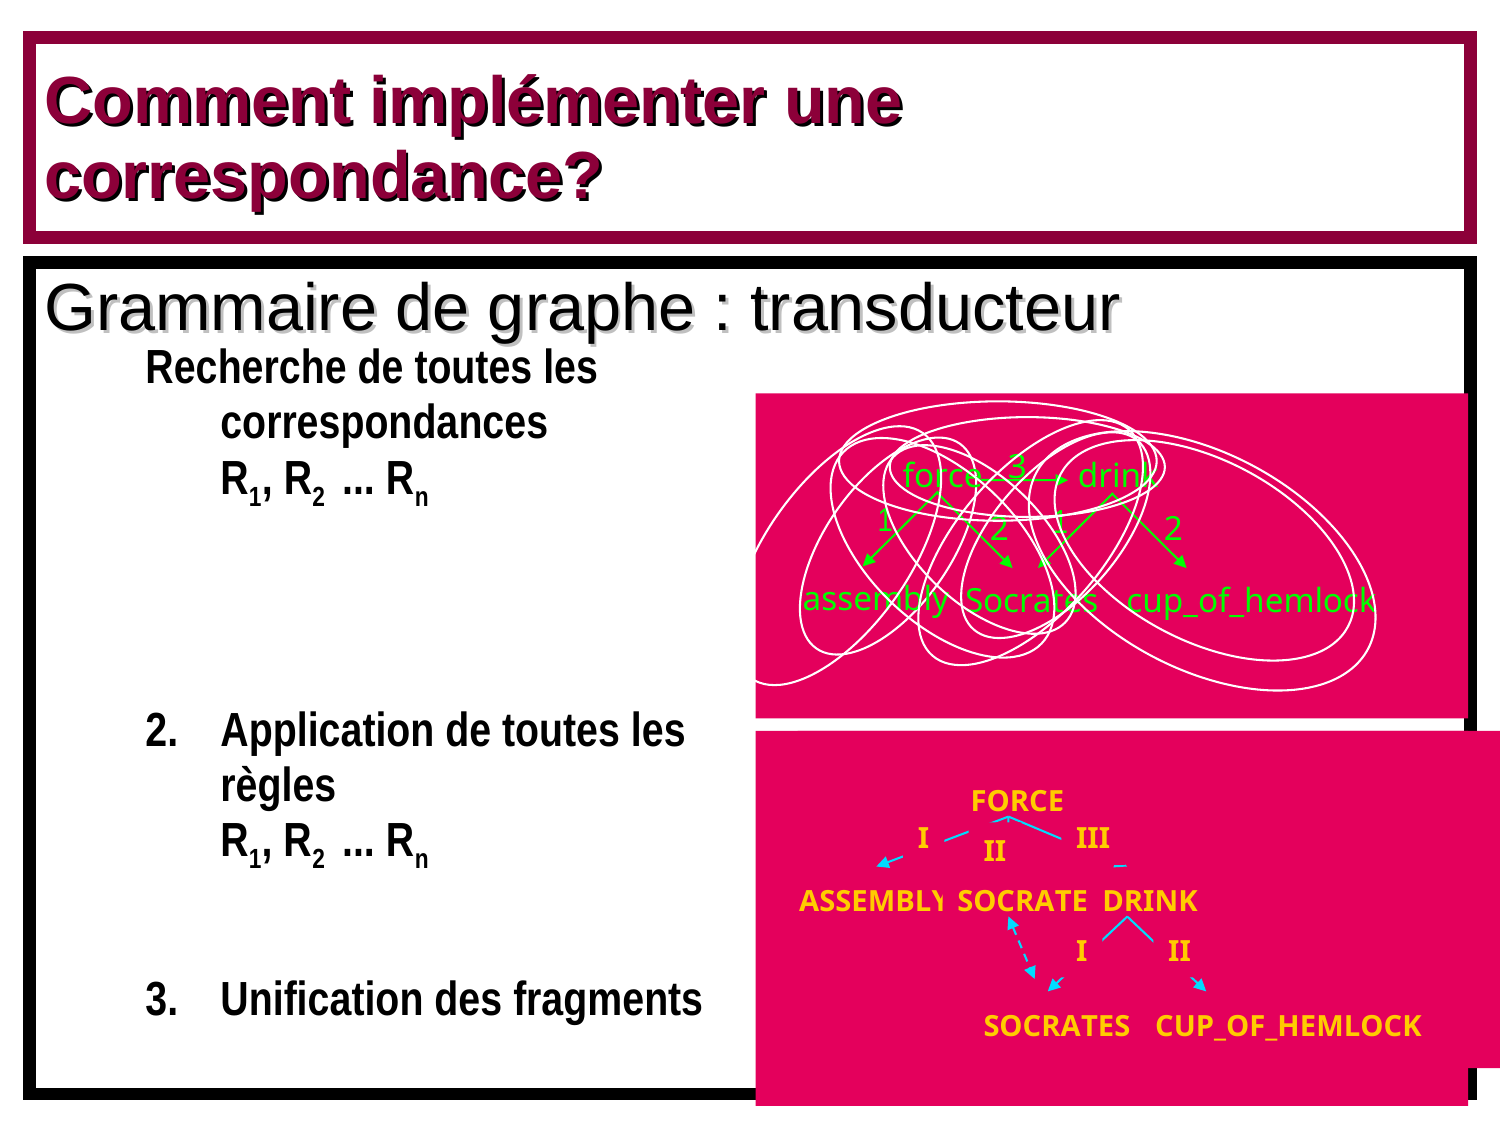

# Comment implémenter une correspondance?
Grammaire de graphe : transducteur
Recherche de toutes les correspondances
R1, R2 ... Rn
3
force
drink
1
1
2
Socrates
2
cup_of_hemlock
assembly
2.	Application de toutes les règles
R1, R2 ... Rn
FORCE
I
III
II
ASSEMBLY
SOCRATES
DRINK
I
II
SOCRATES
CUP_OF_HEMLOCK
FORCE
I
ASSEMBLY
FORCE
III
DRINK
FORCE
SOCRATES
II
DRINK
I
SOCRATES
DRINK
II
CUP_OF_HEMLOCK
3.	Unification des fragments